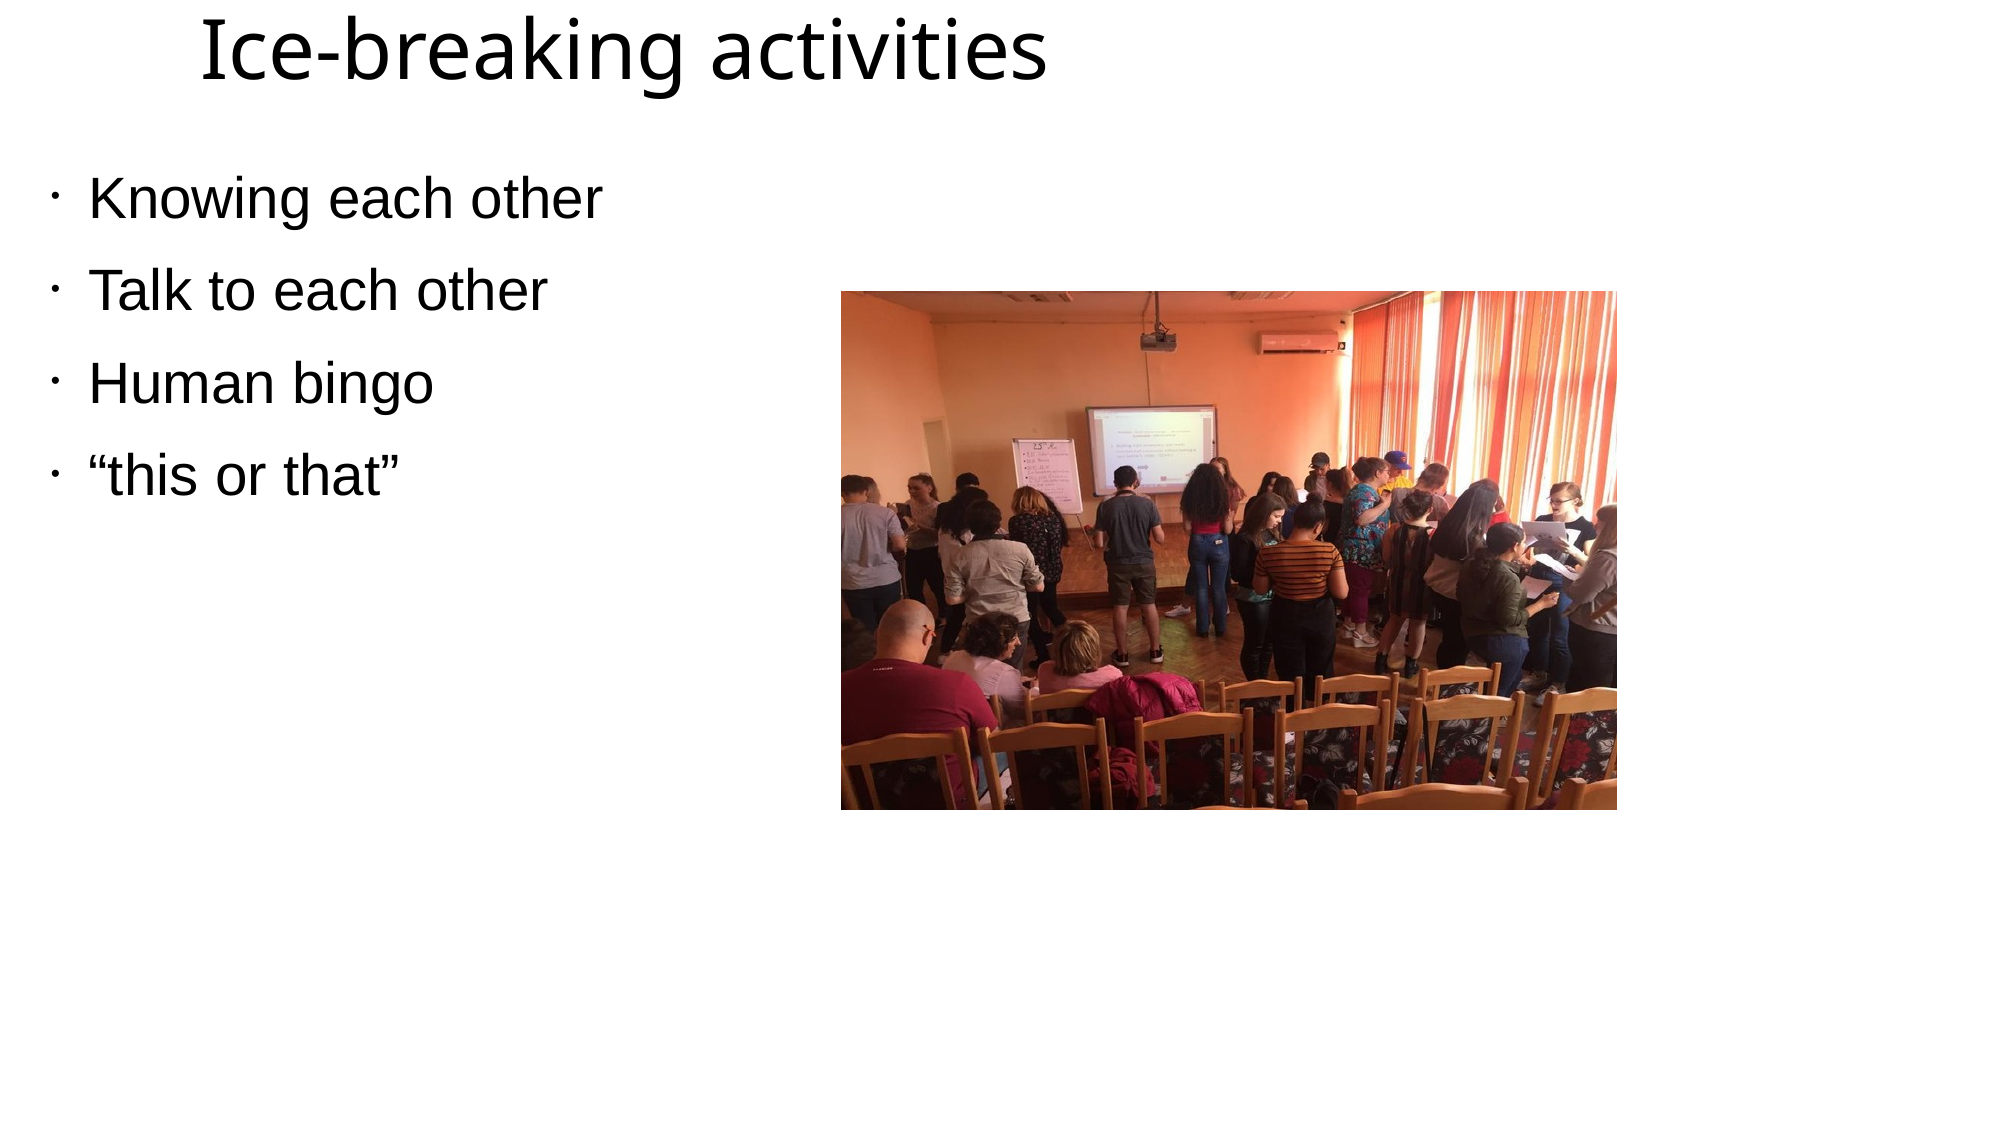

# Ice-breaking activities
Knowing each other
Talk to each other
Human bingo
“this or that”